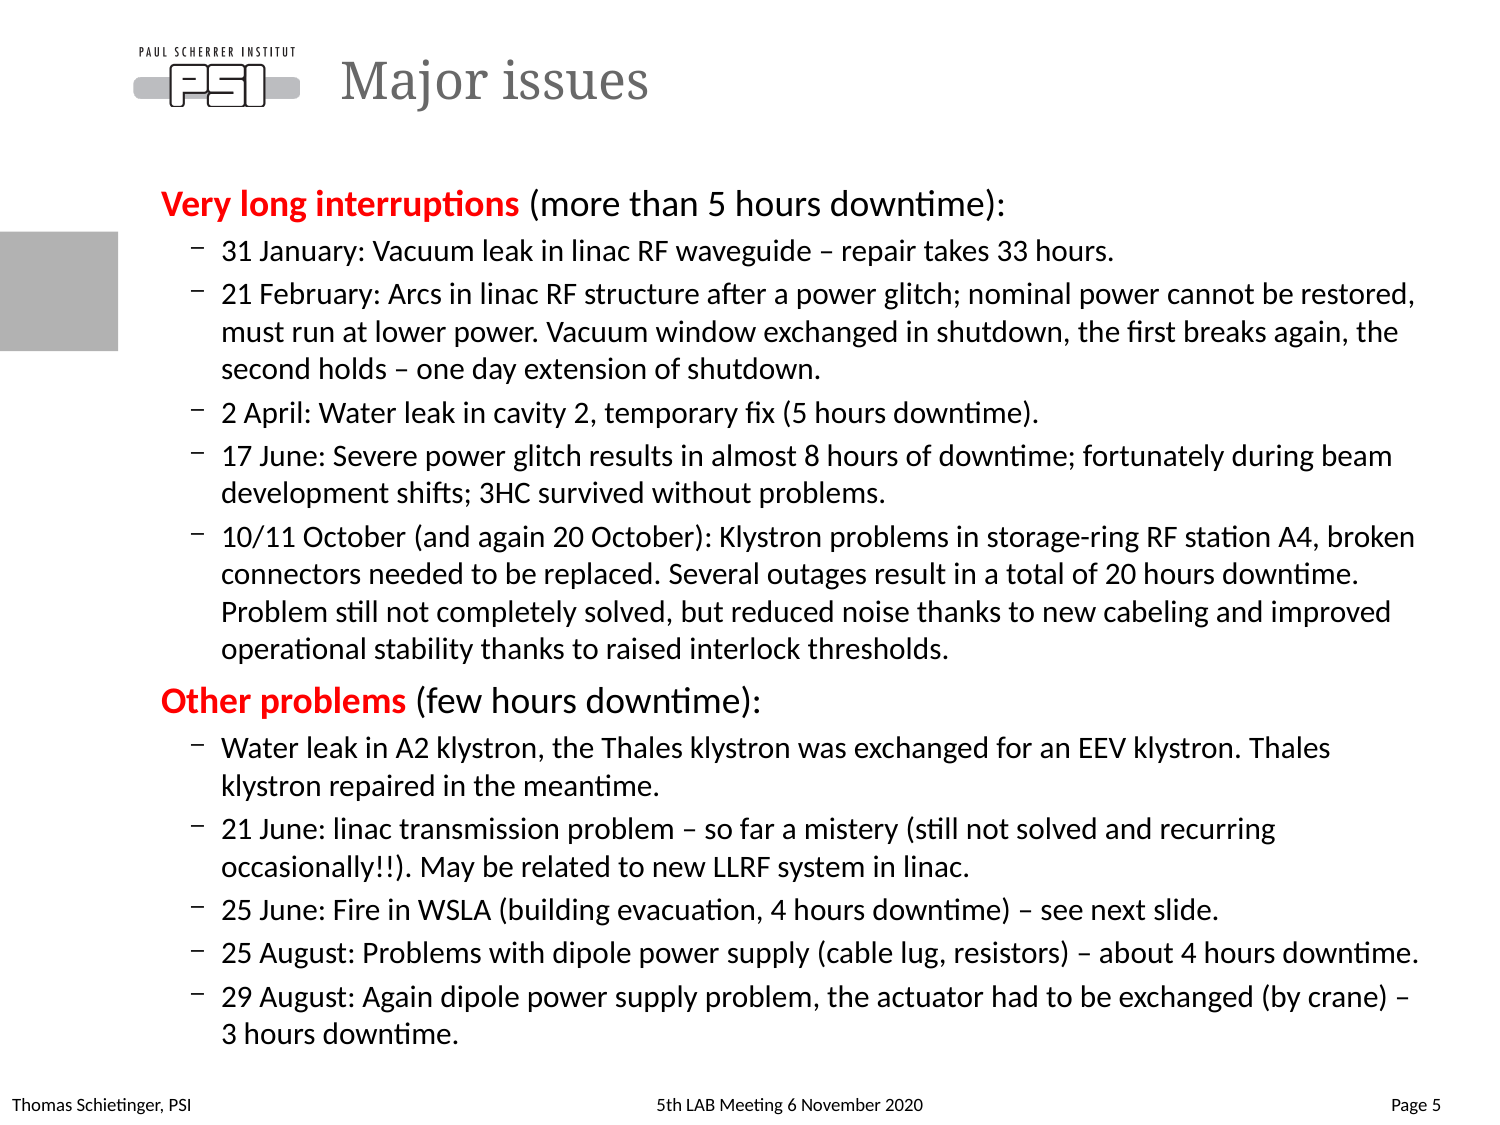

# Major issues
Very long interruptions (more than 5 hours downtime):
31 January: Vacuum leak in linac RF waveguide – repair takes 33 hours.
21 February: Arcs in linac RF structure after a power glitch; nominal power cannot be restored, must run at lower power. Vacuum window exchanged in shutdown, the first breaks again, the second holds – one day extension of shutdown.
2 April: Water leak in cavity 2, temporary fix (5 hours downtime).
17 June: Severe power glitch results in almost 8 hours of downtime; fortunately during beam development shifts; 3HC survived without problems.
10/11 October (and again 20 October): Klystron problems in storage-ring RF station A4, broken connectors needed to be replaced. Several outages result in a total of 20 hours downtime. Problem still not completely solved, but reduced noise thanks to new cabeling and improved operational stability thanks to raised interlock thresholds.
Other problems (few hours downtime):
Water leak in A2 klystron, the Thales klystron was exchanged for an EEV klystron. Thales klystron repaired in the meantime.
21 June: linac transmission problem – so far a mistery (still not solved and recurring occasionally!!). May be related to new LLRF system in linac.
25 June: Fire in WSLA (building evacuation, 4 hours downtime) – see next slide.
25 August: Problems with dipole power supply (cable lug, resistors) – about 4 hours downtime.
29 August: Again dipole power supply problem, the actuator had to be exchanged (by crane) – 3 hours downtime.